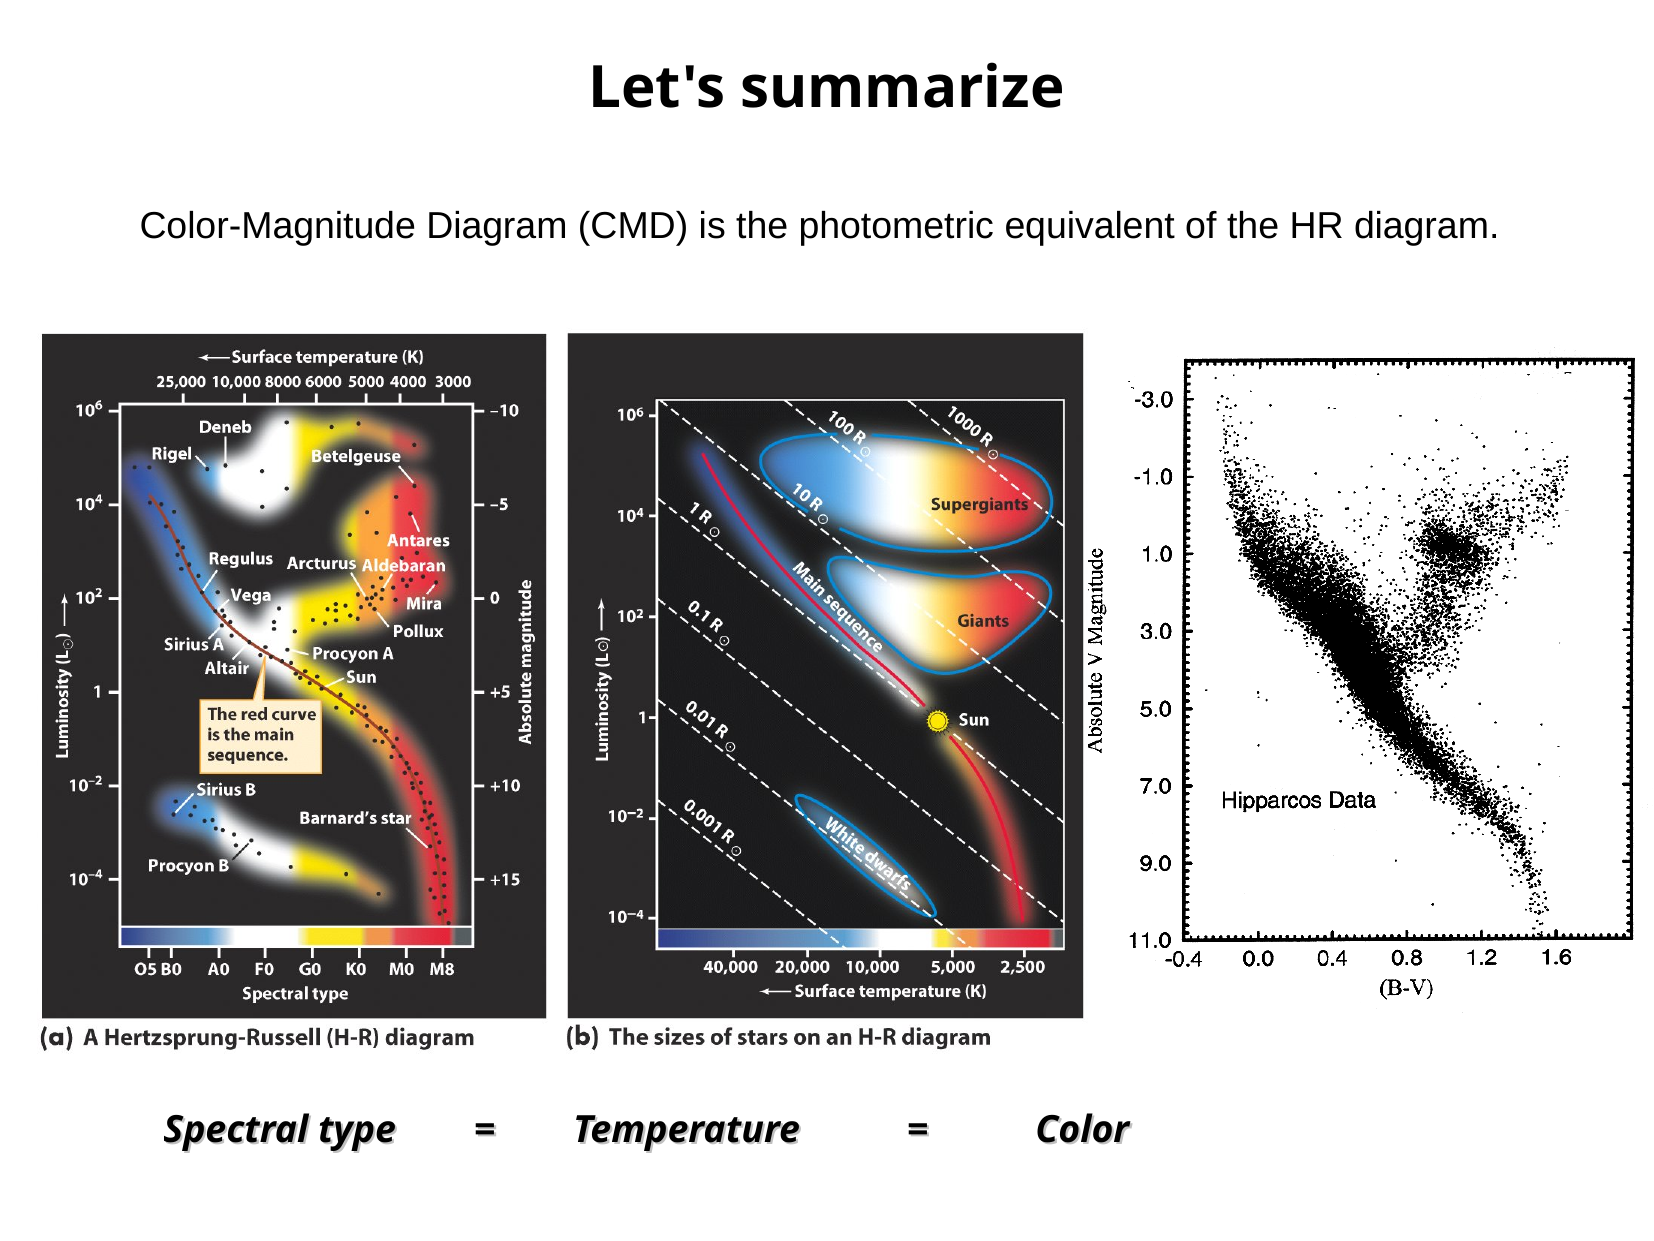

Let's summarize
Color-Magnitude Diagram (CMD) is the photometric equivalent of the HR diagram.
 Spectral type = Temperature = Color